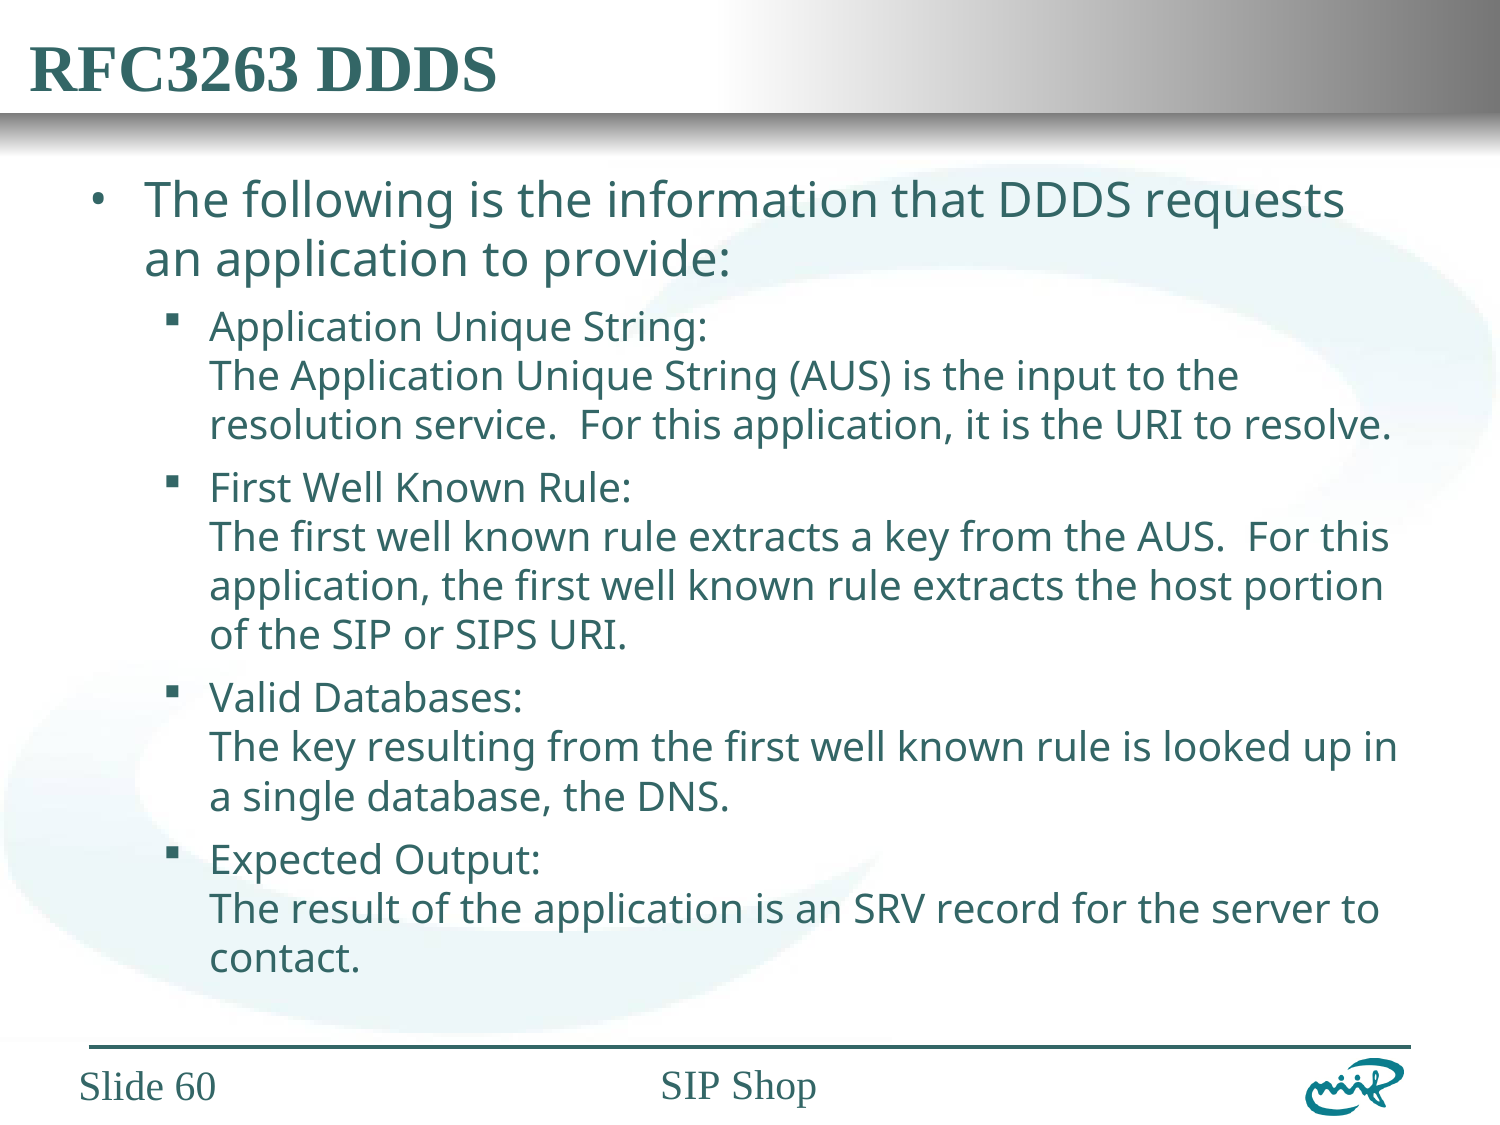

# RFC3263 DDDS
The following is the information that DDDS requests an application to provide:
Application Unique String:
The Application Unique String (AUS) is the input to the resolution service. For this application, it is the URI to resolve.
First Well Known Rule:
The first well known rule extracts a key from the AUS. For this application, the first well known rule extracts the host portion of the SIP or SIPS URI.
Valid Databases:
The key resulting from the first well known rule is looked up in a single database, the DNS.
Expected Output:
The result of the application is an SRV record for the server to contact.
60